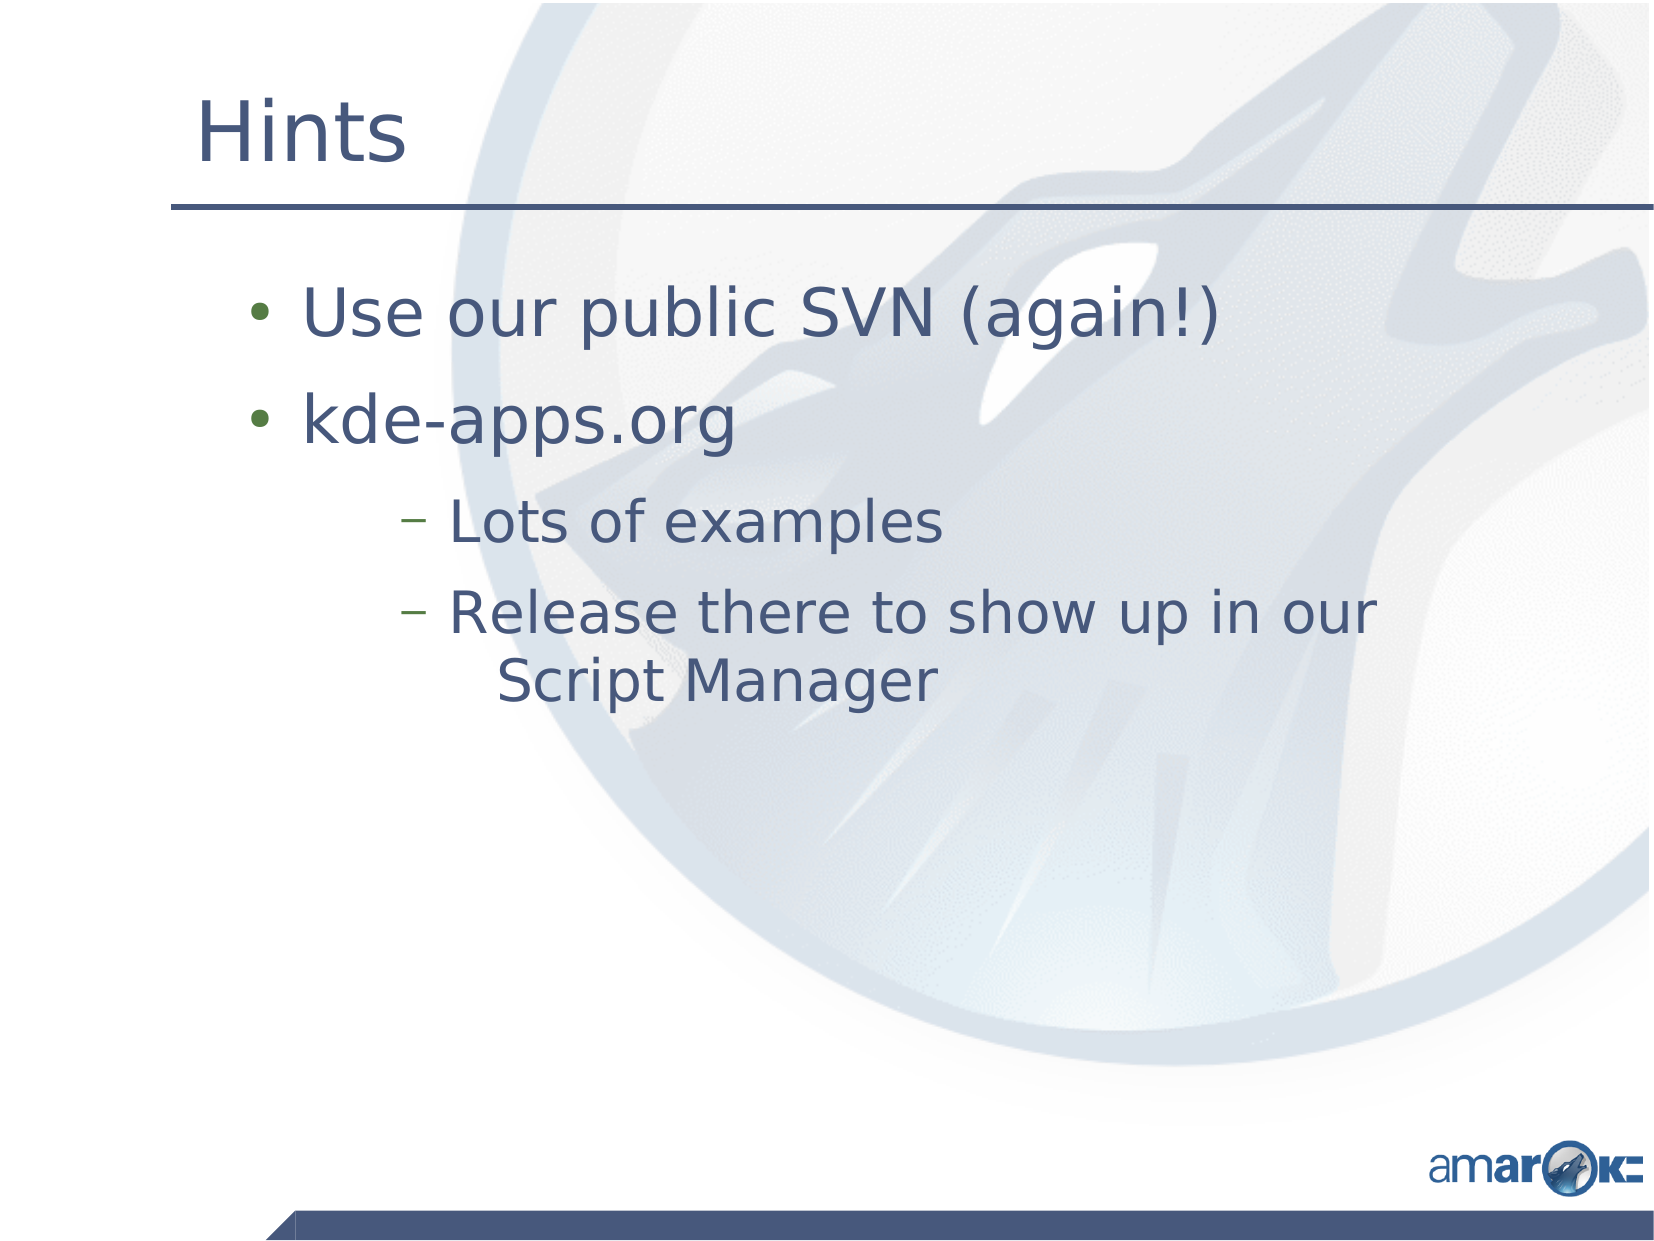

# Hints
Use our public SVN (again!)
kde-apps.org
Lots of examples
Release there to show up in our Script Manager